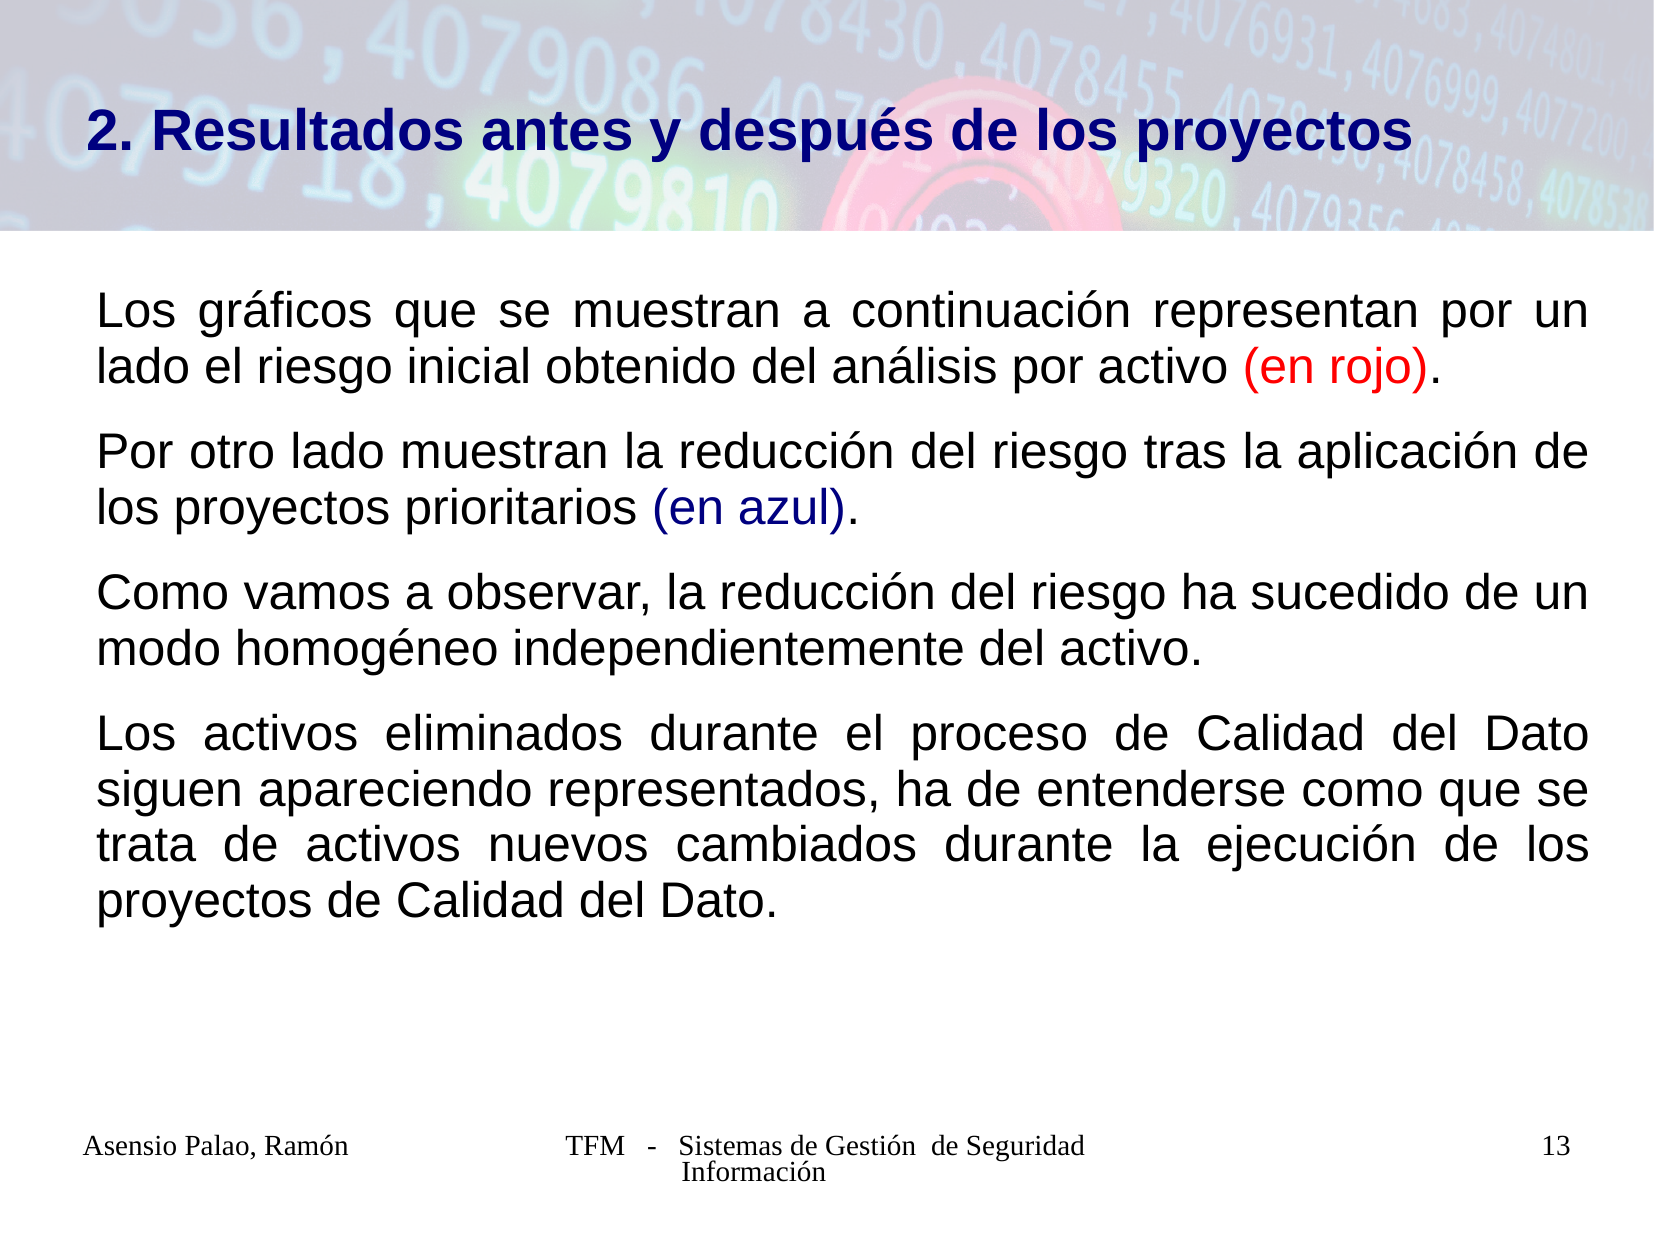

2. Resultados antes y después de los proyectos
Los gráficos que se muestran a continuación representan por un lado el riesgo inicial obtenido del análisis por activo (en rojo).
Por otro lado muestran la reducción del riesgo tras la aplicación de los proyectos prioritarios (en azul).
Como vamos a observar, la reducción del riesgo ha sucedido de un modo homogéneo independientemente del activo.
Los activos eliminados durante el proceso de Calidad del Dato siguen apareciendo representados, ha de entenderse como que se trata de activos nuevos cambiados durante la ejecución de los proyectos de Calidad del Dato.
Asensio Palao, Ramón
TFM - Sistemas de Gestión de Seguridad Información
13